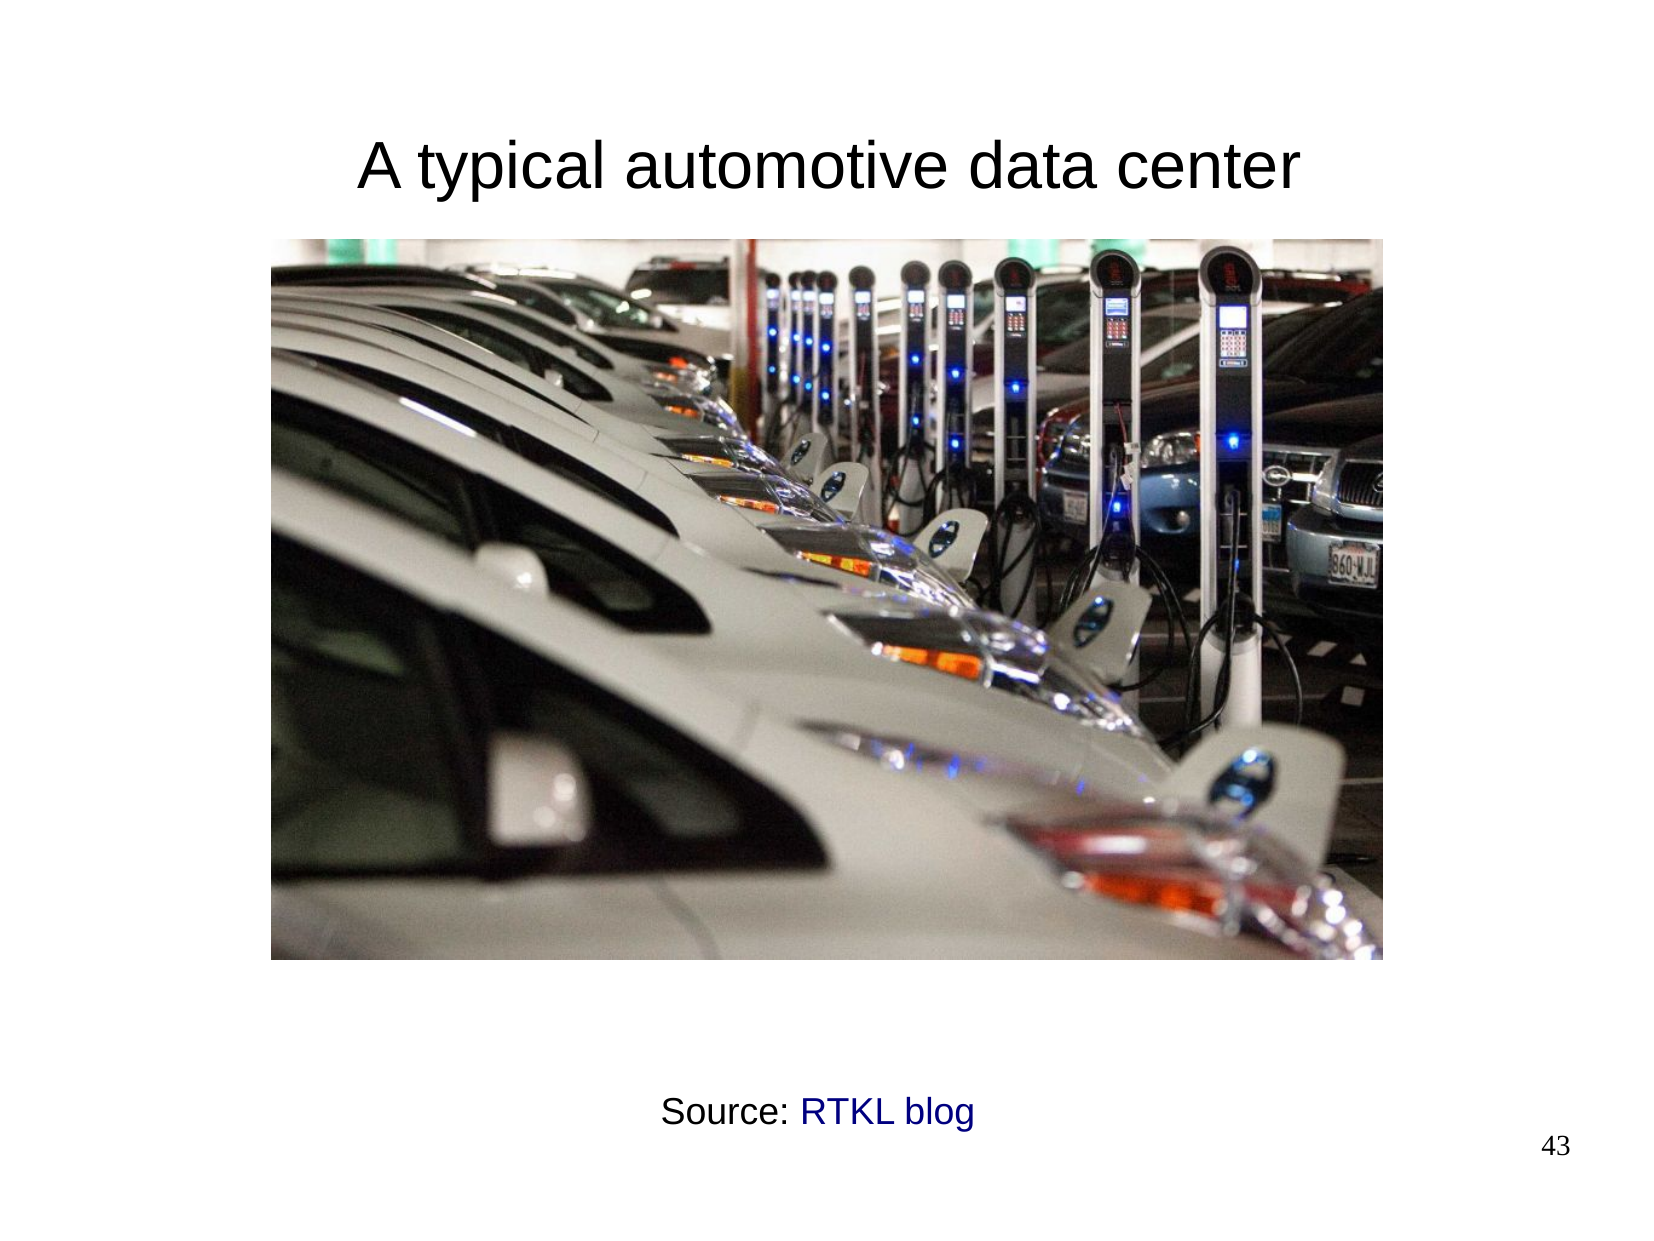

A typical automotive data center
Source: RTKL blog
43